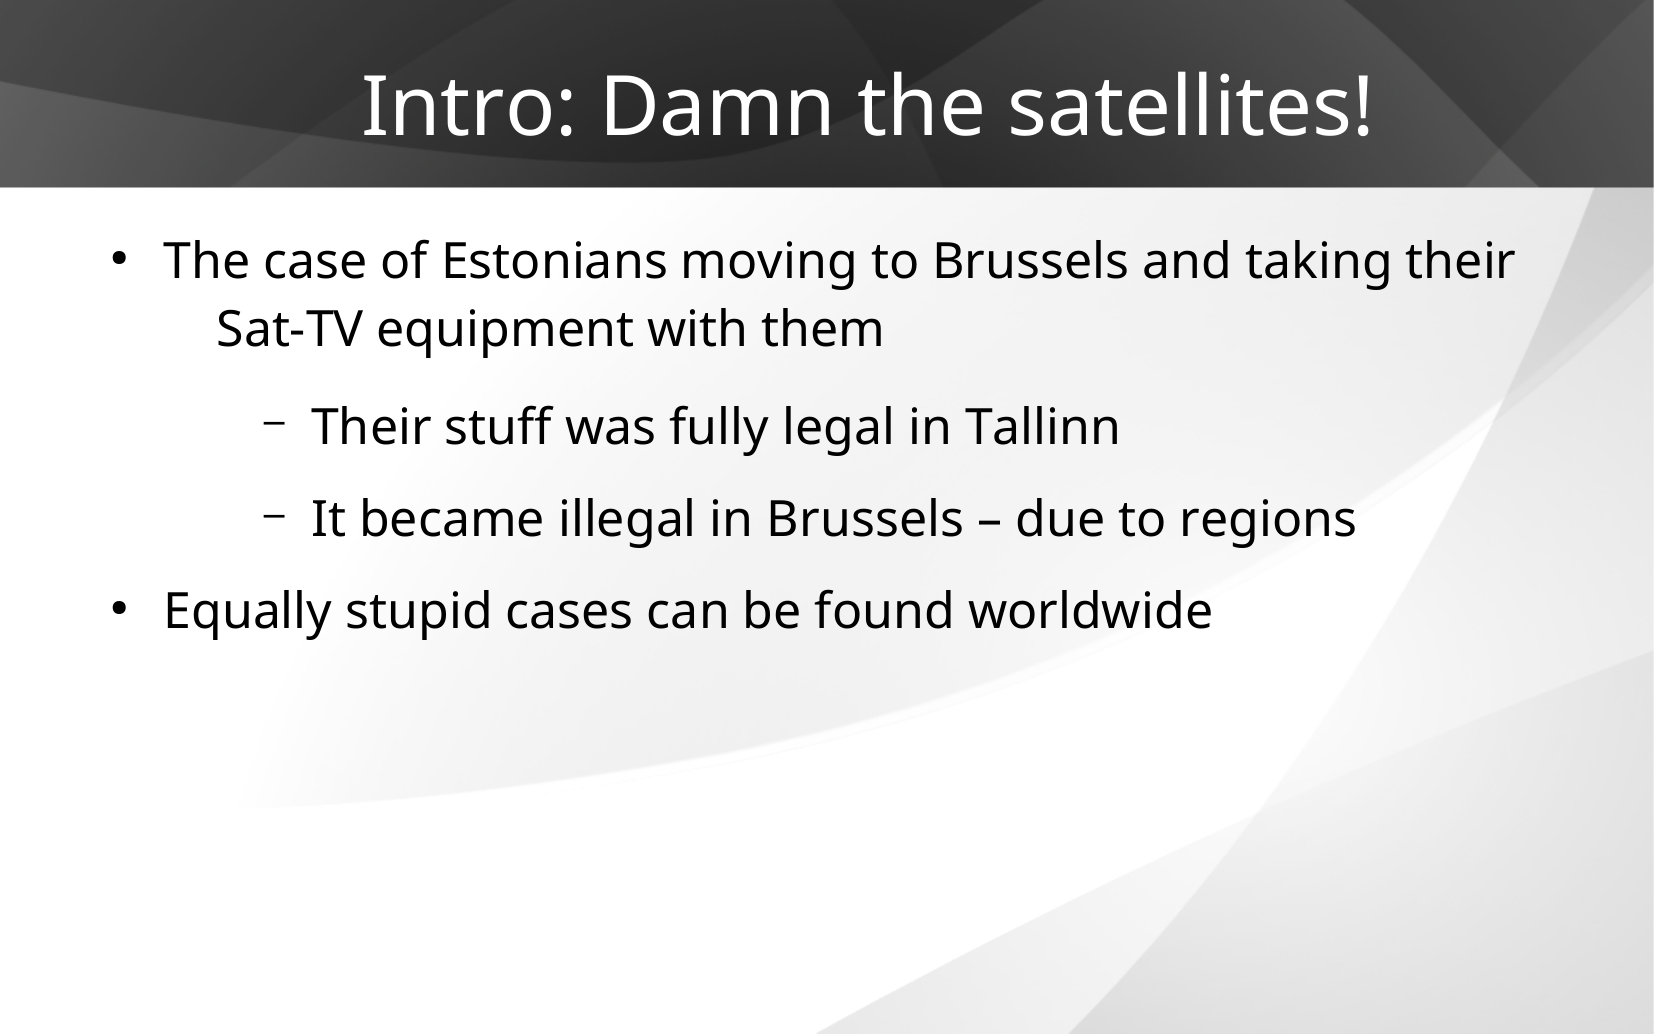

# Intro: Damn the satellites!
The case of Estonians moving to Brussels and taking their Sat-TV equipment with them
Their stuff was fully legal in Tallinn
It became illegal in Brussels – due to regions
Equally stupid cases can be found worldwide